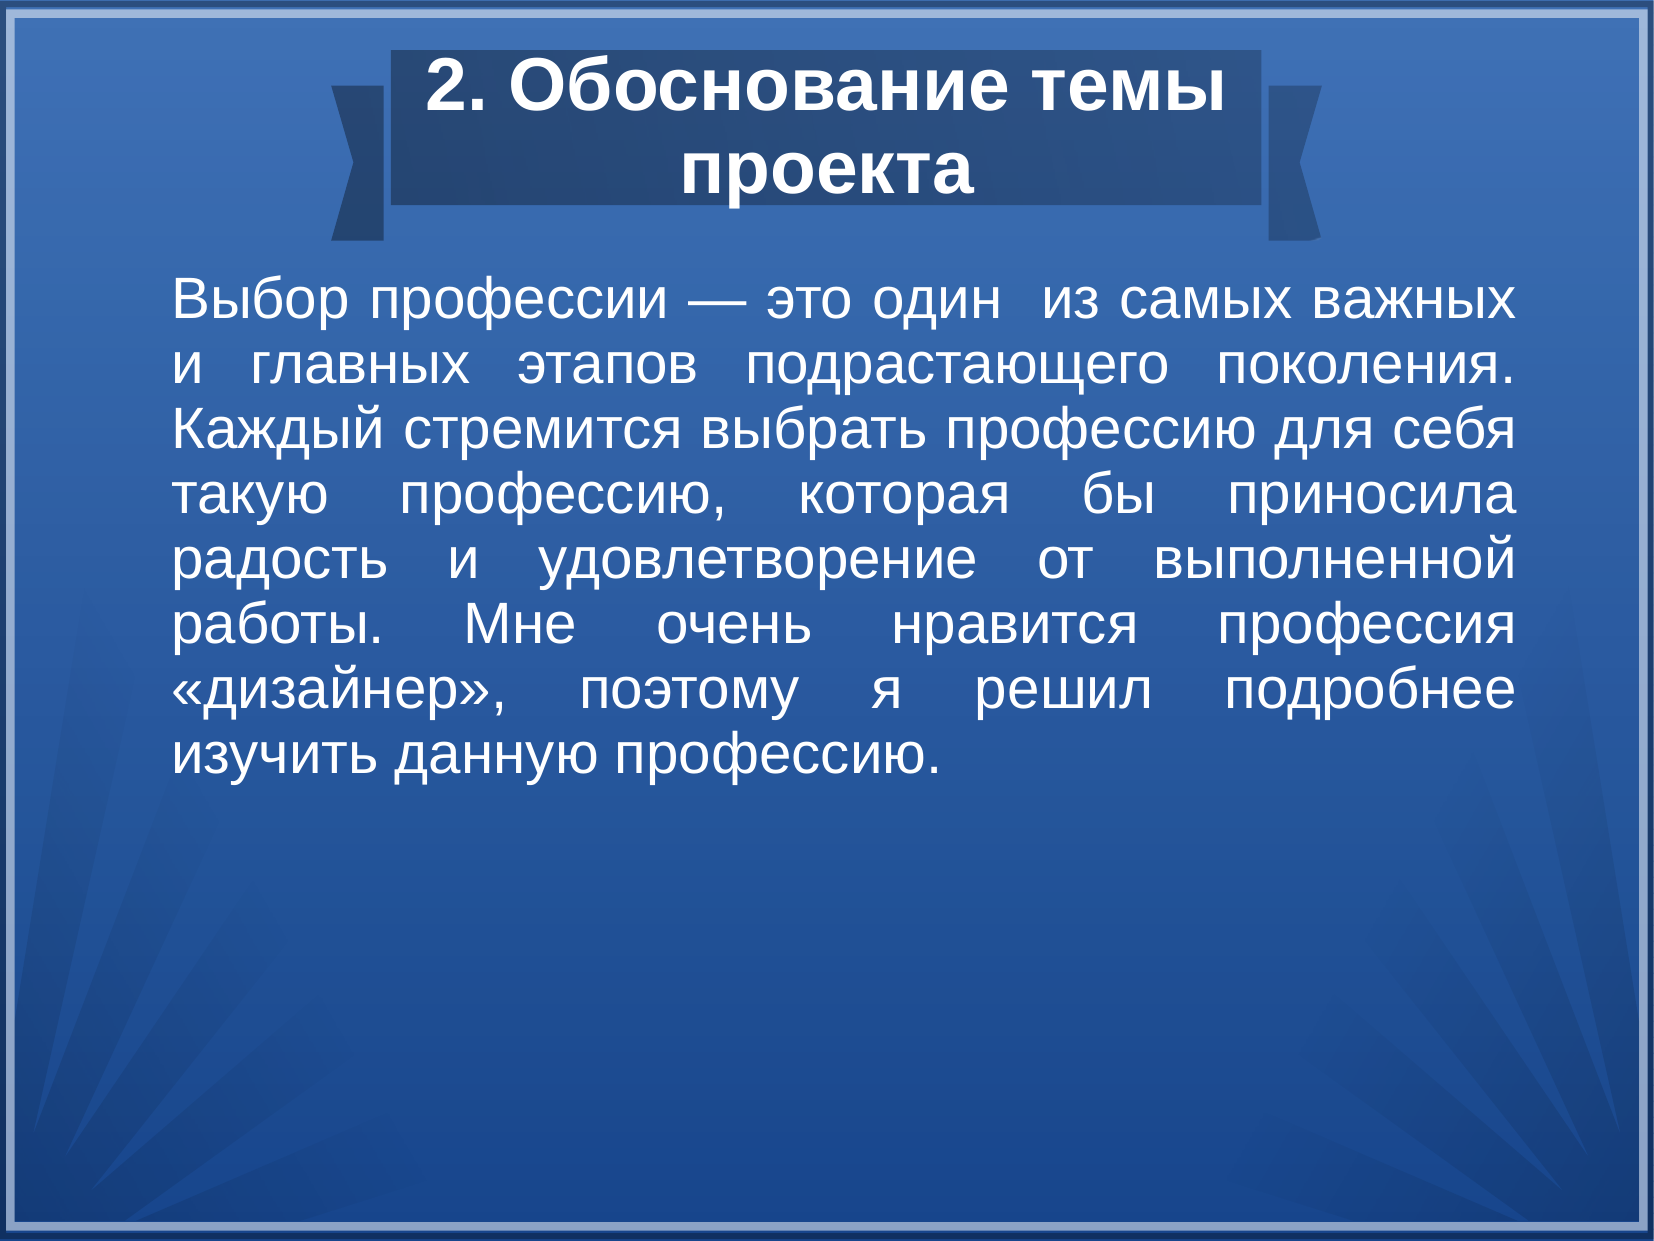

# 2. Обоснование темы проекта
Выбор профессии — это один из самых важных и главных этапов подрастающего поколения. Каждый стремится выбрать профессию для себя такую профессию, которая бы приносила радость и удовлетворение от выполненной работы. Мне очень нравится профессия «дизайнер», поэтому я решил подробнее изучить данную профессию.